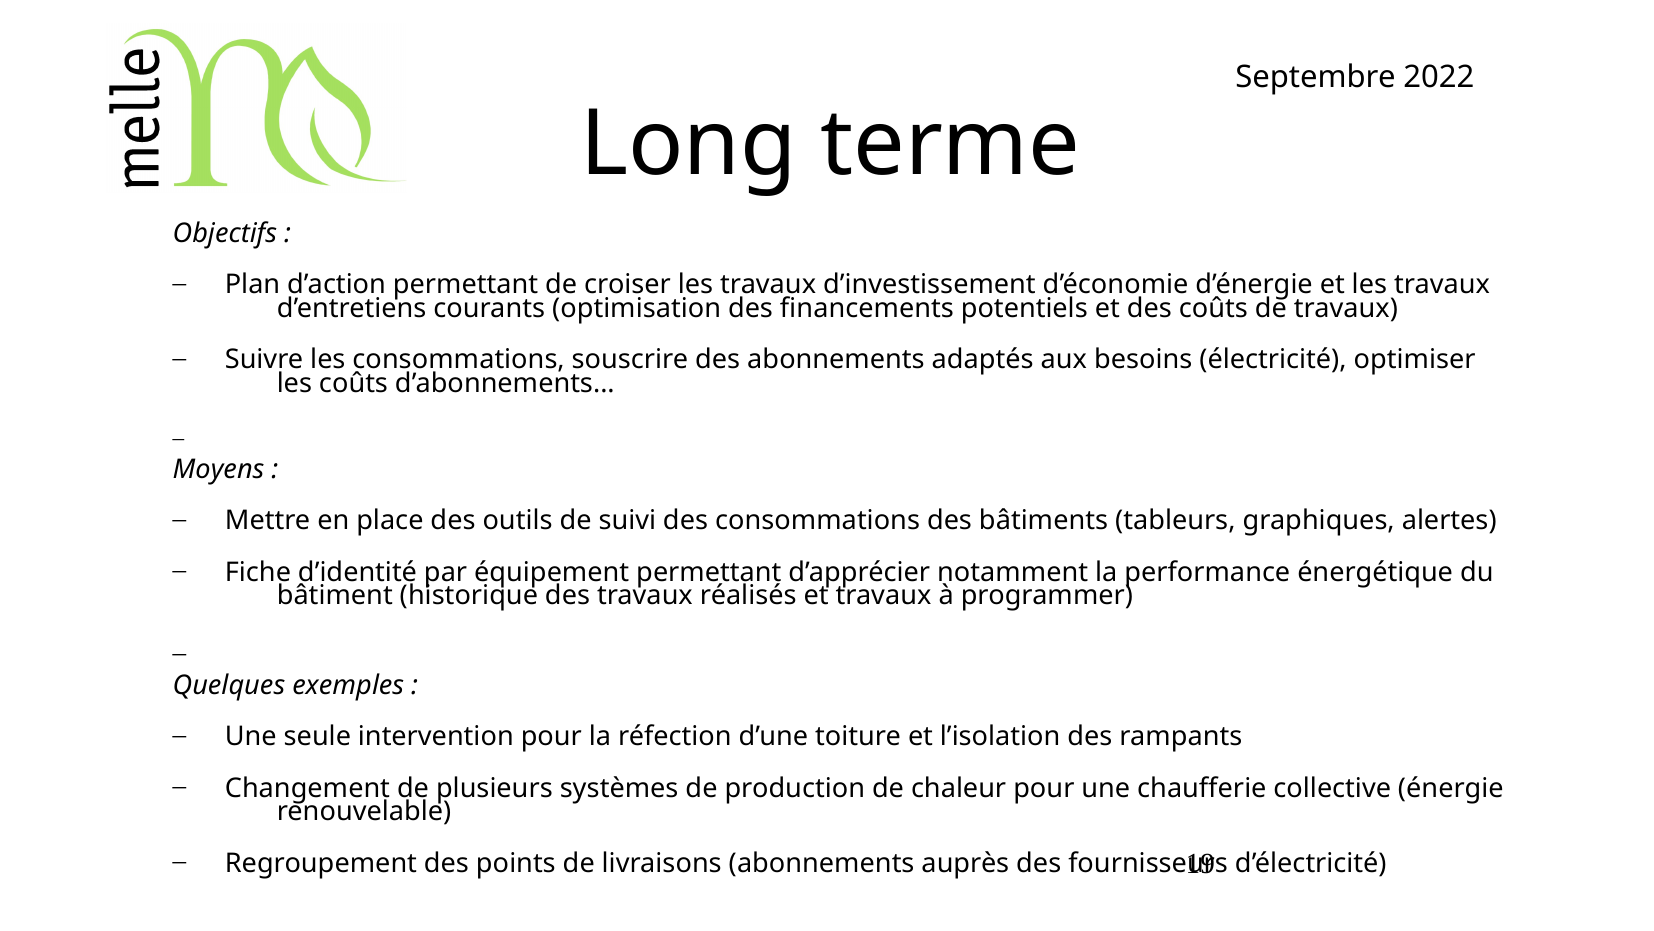

Septembre 2022
# Long terme
Objectifs :
Plan d’action permettant de croiser les travaux d’investissement d’économie d’énergie et les travaux d’entretiens courants (optimisation des financements potentiels et des coûts de travaux)
Suivre les consommations, souscrire des abonnements adaptés aux besoins (électricité), optimiser les coûts d’abonnements...
Moyens :
Mettre en place des outils de suivi des consommations des bâtiments (tableurs, graphiques, alertes)
Fiche d’identité par équipement permettant d’apprécier notamment la performance énergétique du bâtiment (historique des travaux réalisés et travaux à programmer)
Quelques exemples :
Une seule intervention pour la réfection d’une toiture et l’isolation des rampants
Changement de plusieurs systèmes de production de chaleur pour une chaufferie collective (énergie renouvelable)
Regroupement des points de livraisons (abonnements auprès des fournisseurs d’électricité)